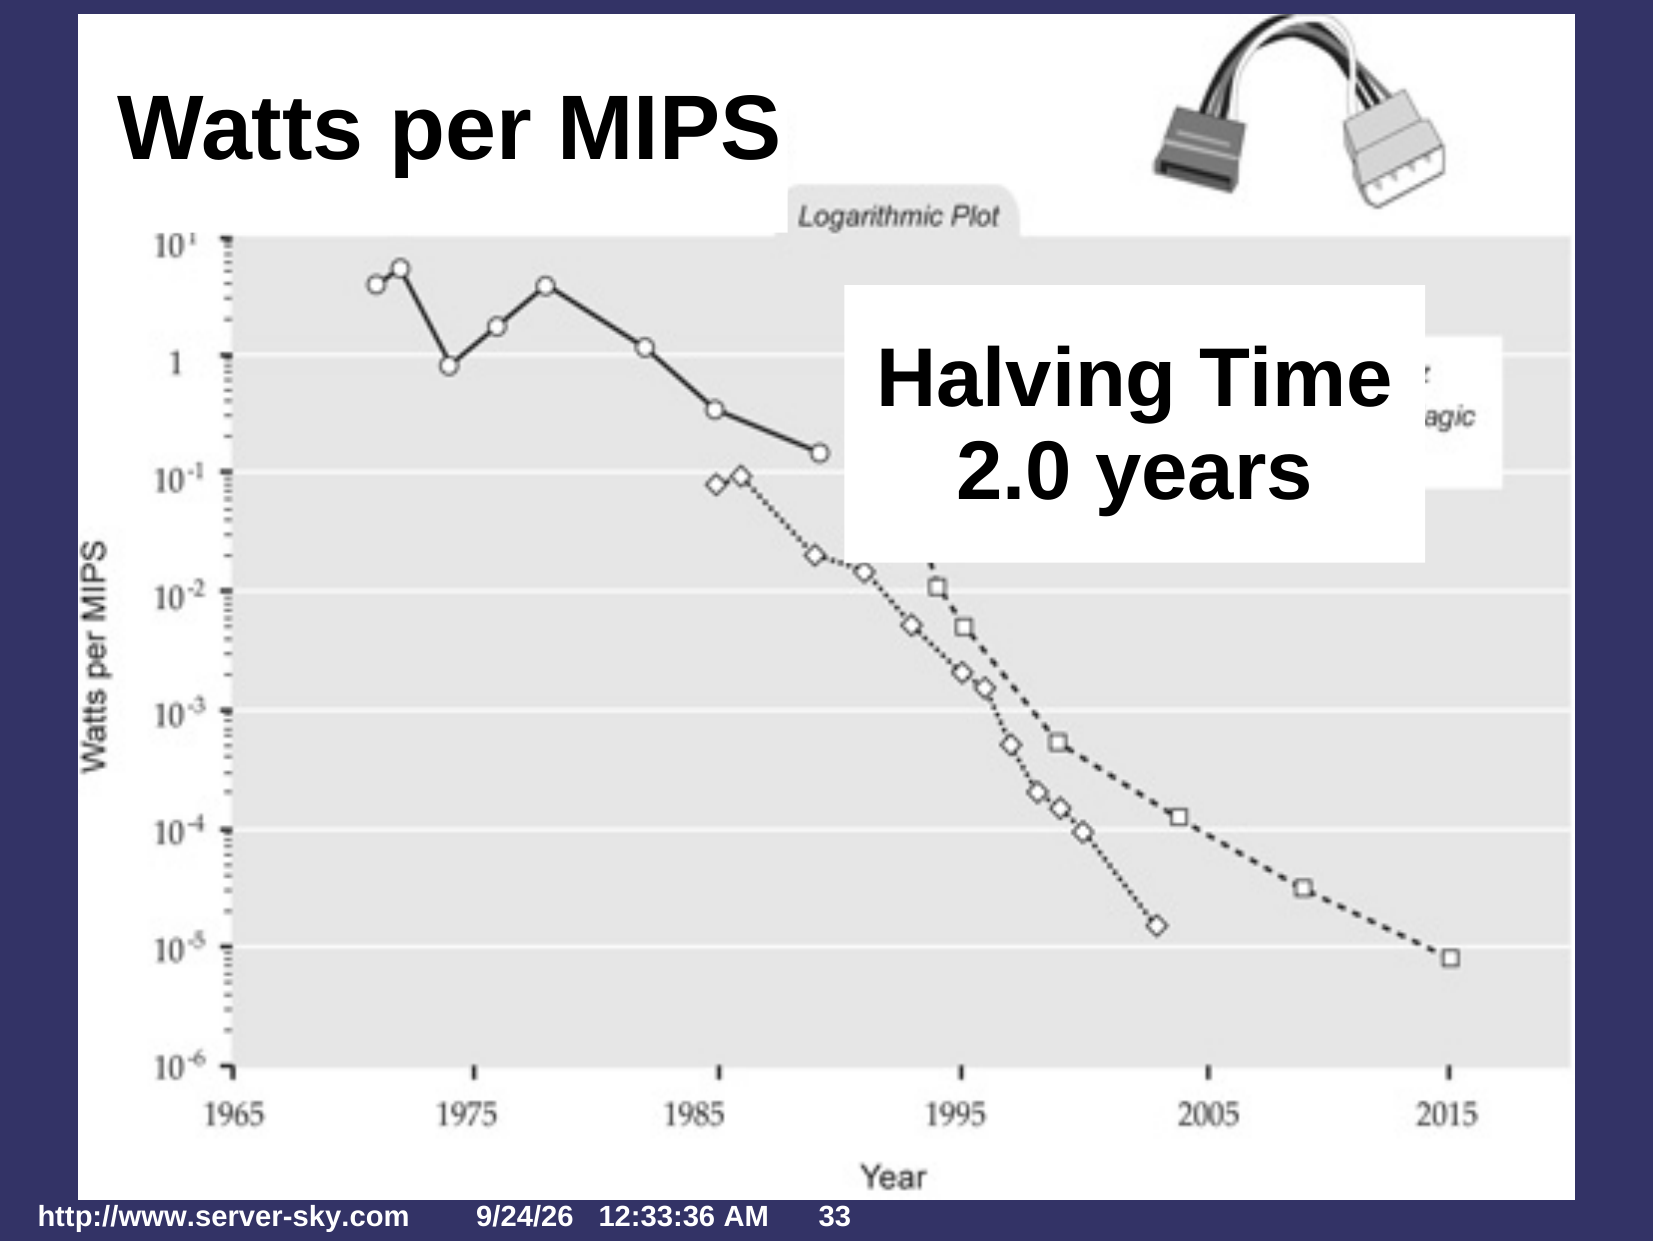

Watts per MIPS
Halving Time
2.0 years